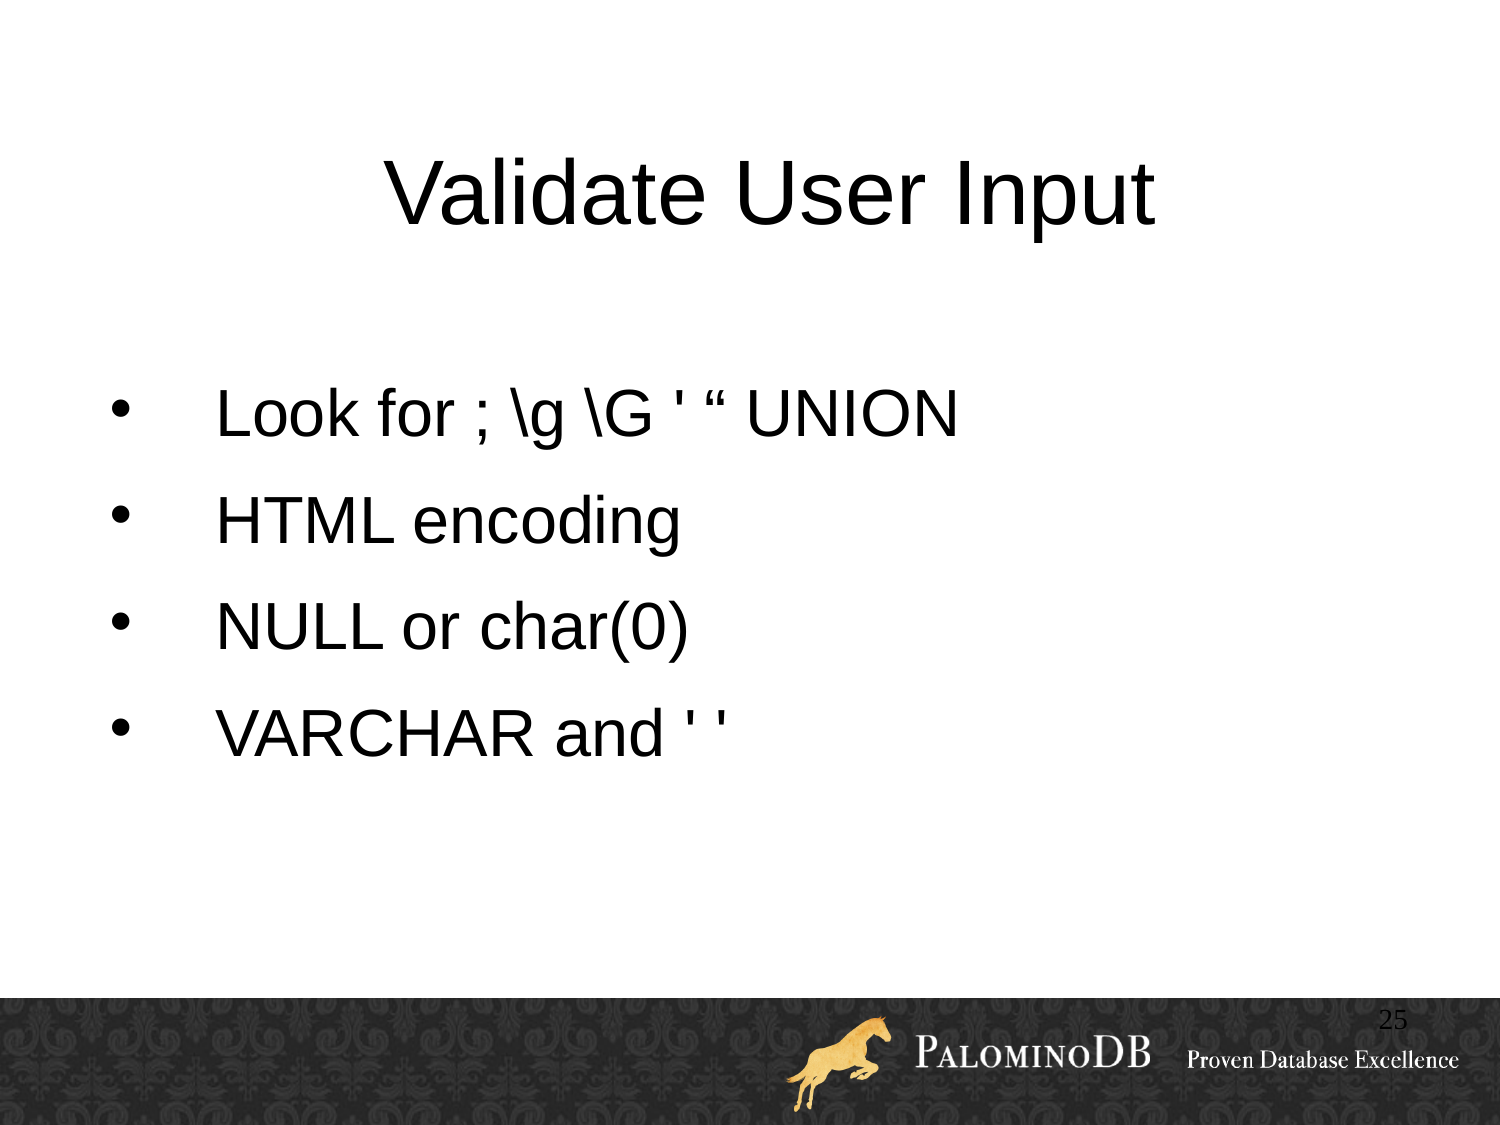

# Validate User Input
Look for ; \g \G ' “ UNION
HTML encoding
NULL or char(0)
VARCHAR and ' '